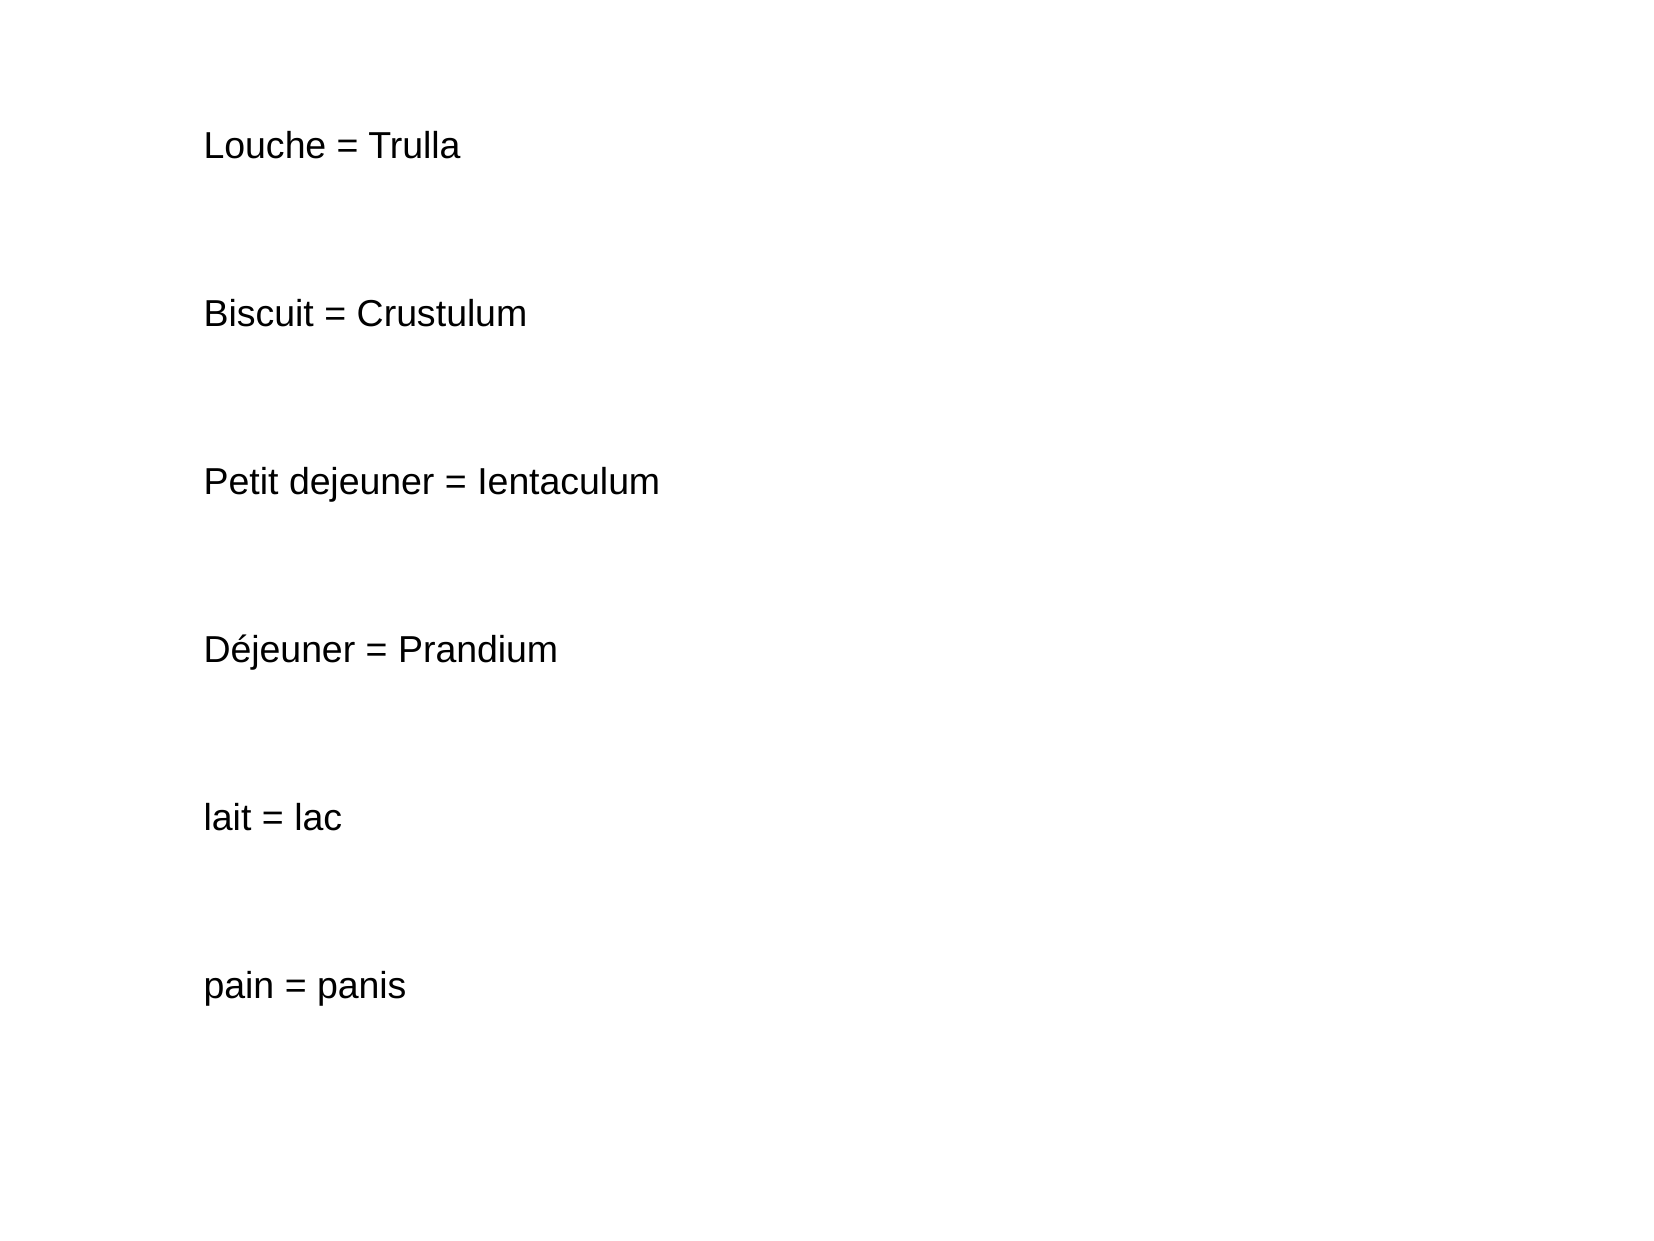

Louche = Trulla
Biscuit = Crustulum
Petit dejeuner = Ientaculum
Déjeuner = Prandium
lait = lac
pain = panis